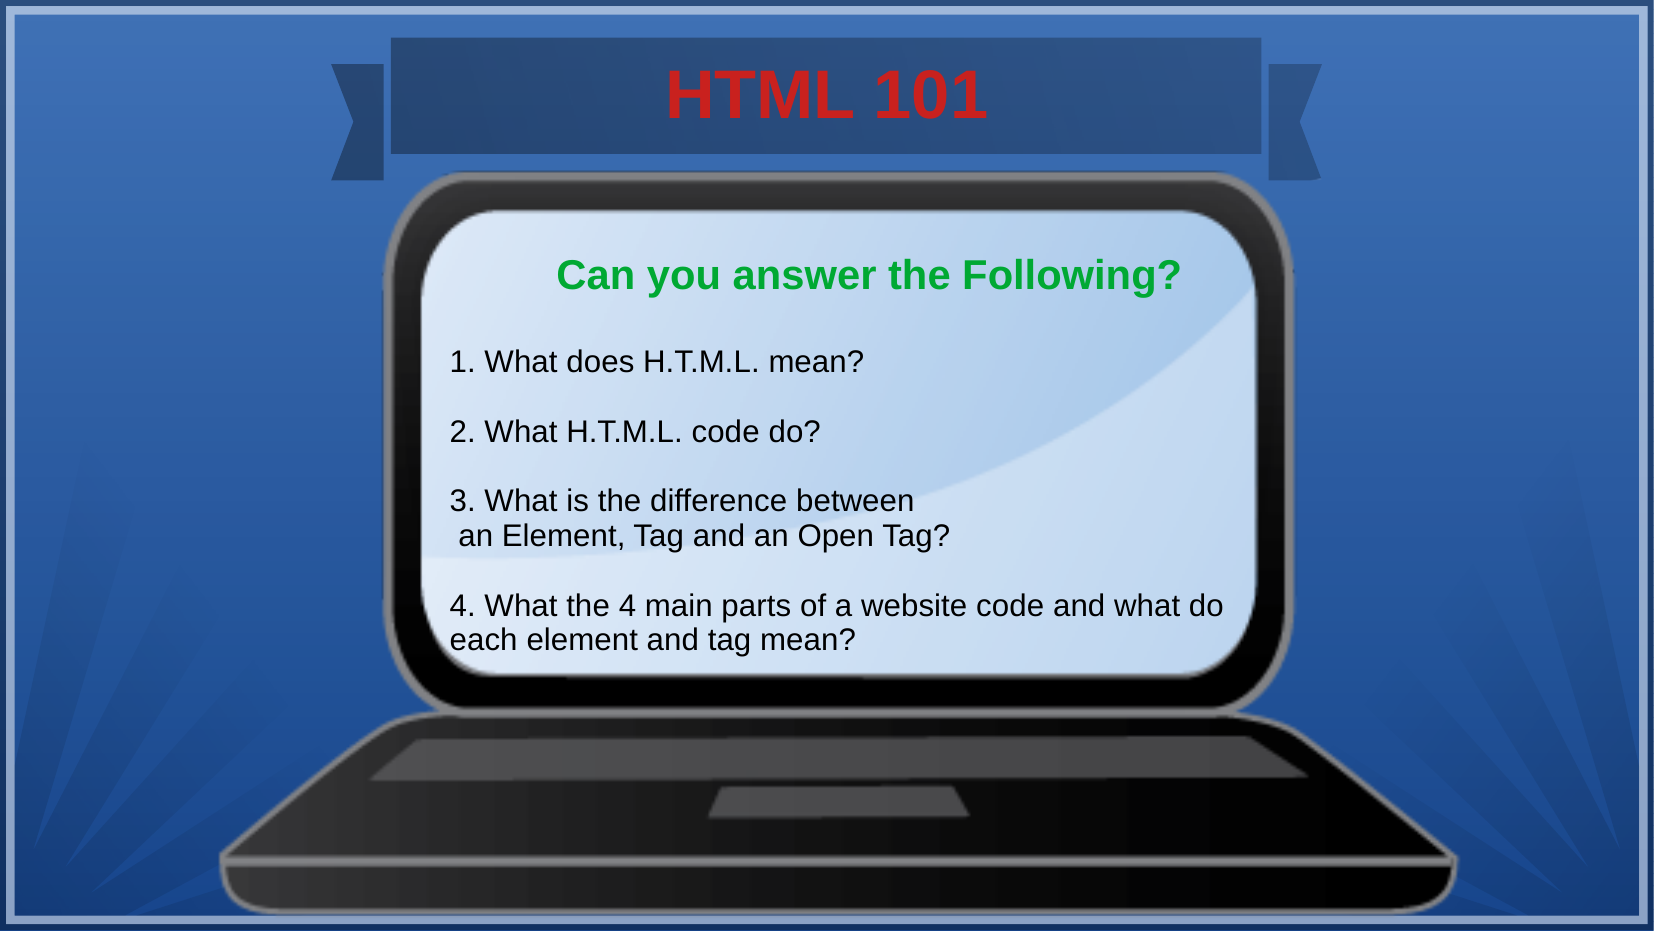

# HTML 101
Can you answer the Following?
1. What does H.T.M.L. mean?
2. What H.T.M.L. code do?
3. What is the difference between
 an Element, Tag and an Open Tag?
4. What the 4 main parts of a website code and what do each element and tag mean?